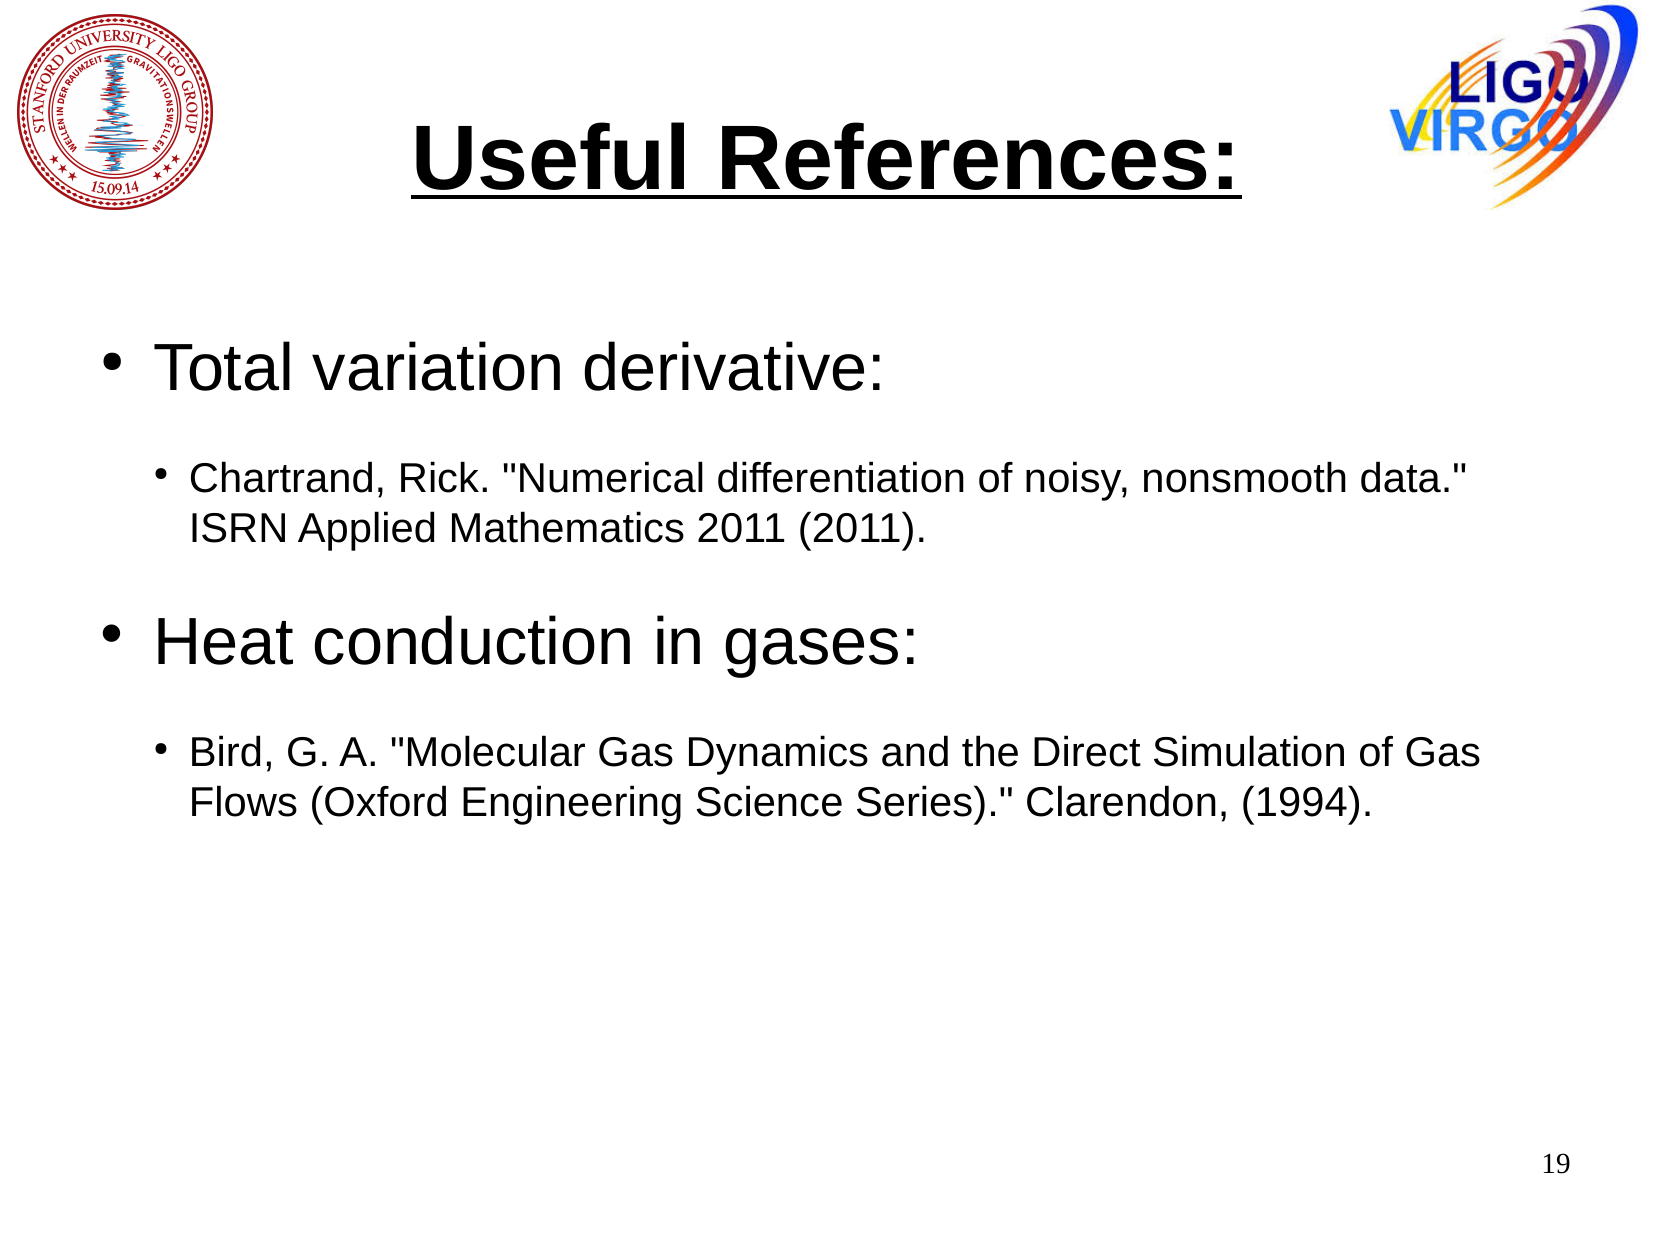

Useful References:
Total variation derivative:
Chartrand, Rick. "Numerical differentiation of noisy, nonsmooth data." ISRN Applied Mathematics 2011 (2011).
Heat conduction in gases:
Bird, G. A. "Molecular Gas Dynamics and the Direct Simulation of Gas Flows (Oxford Engineering Science Series)." Clarendon, (1994).
19